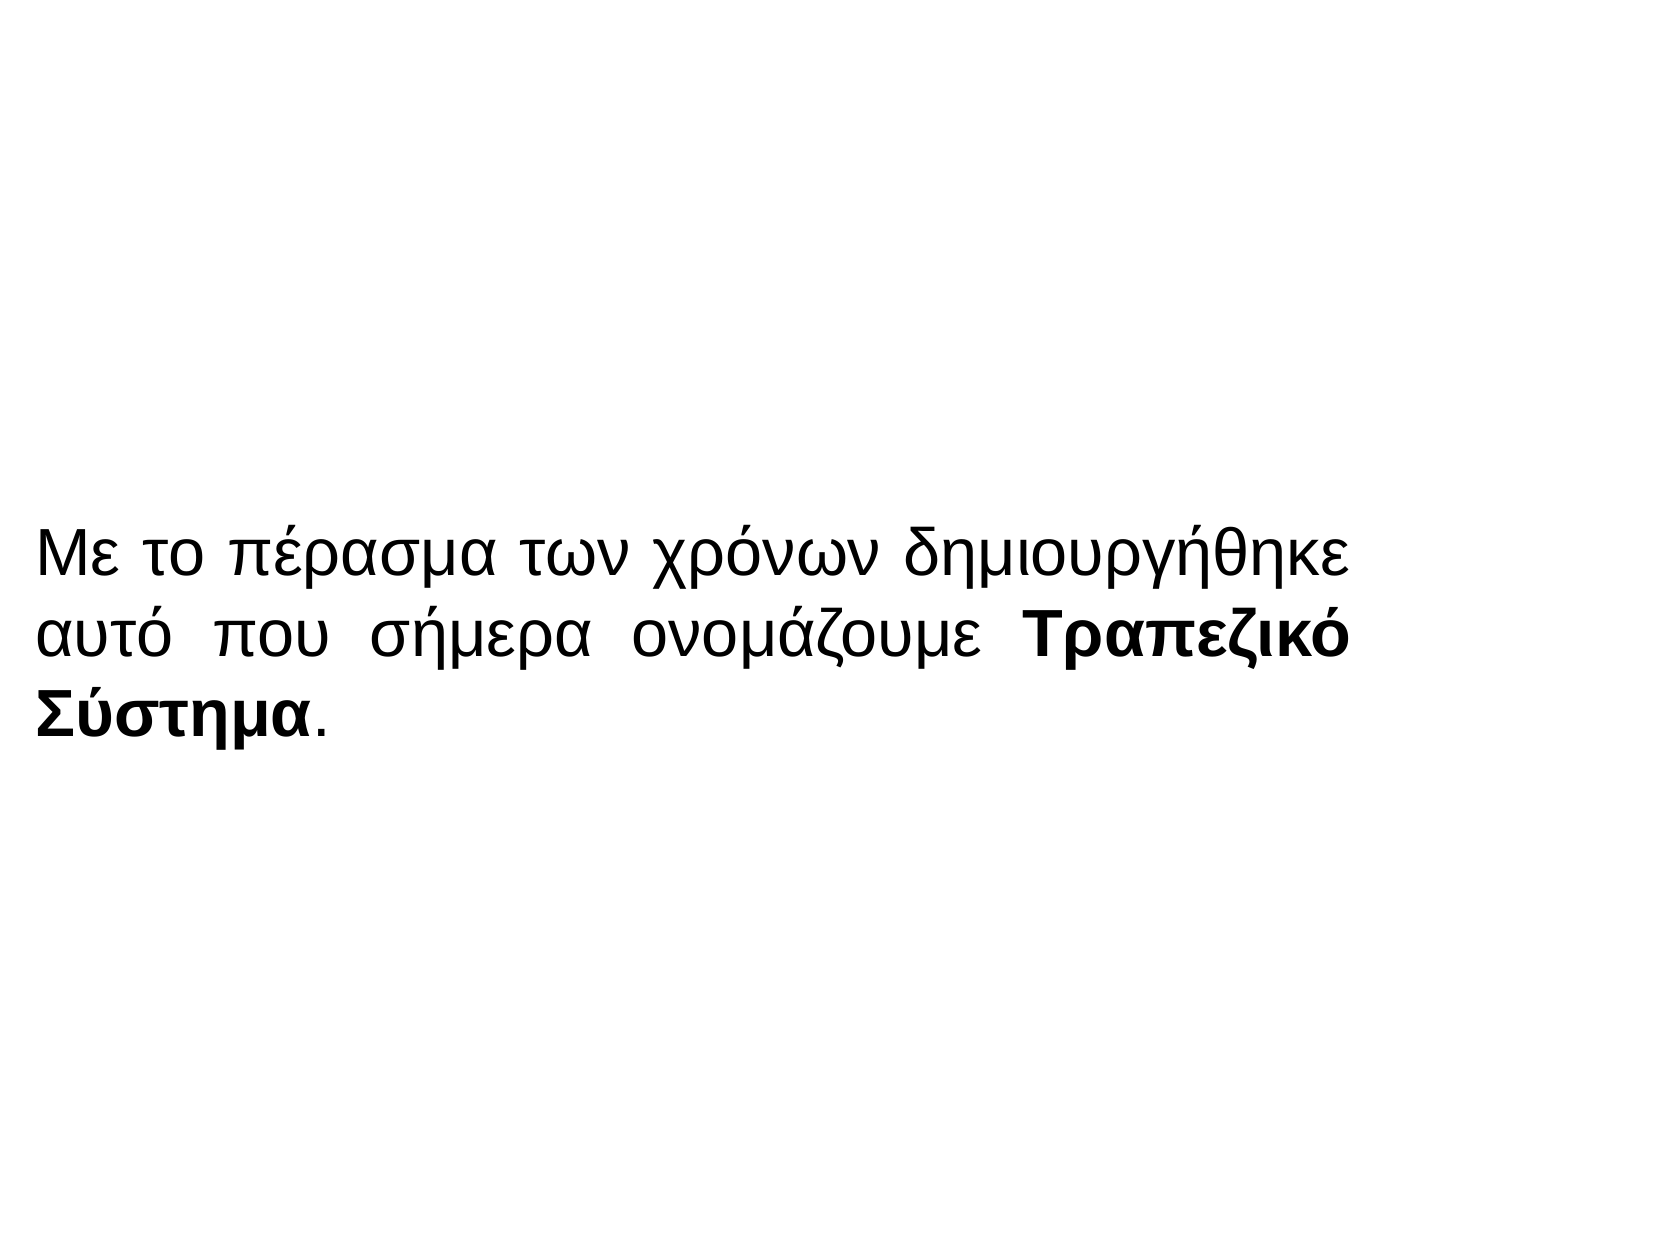

# Με το πέρασμα των χρόνων δημιουργήθηκε αυτό που σήμερα ονομάζουμε Τραπεζικό Σύστημα.